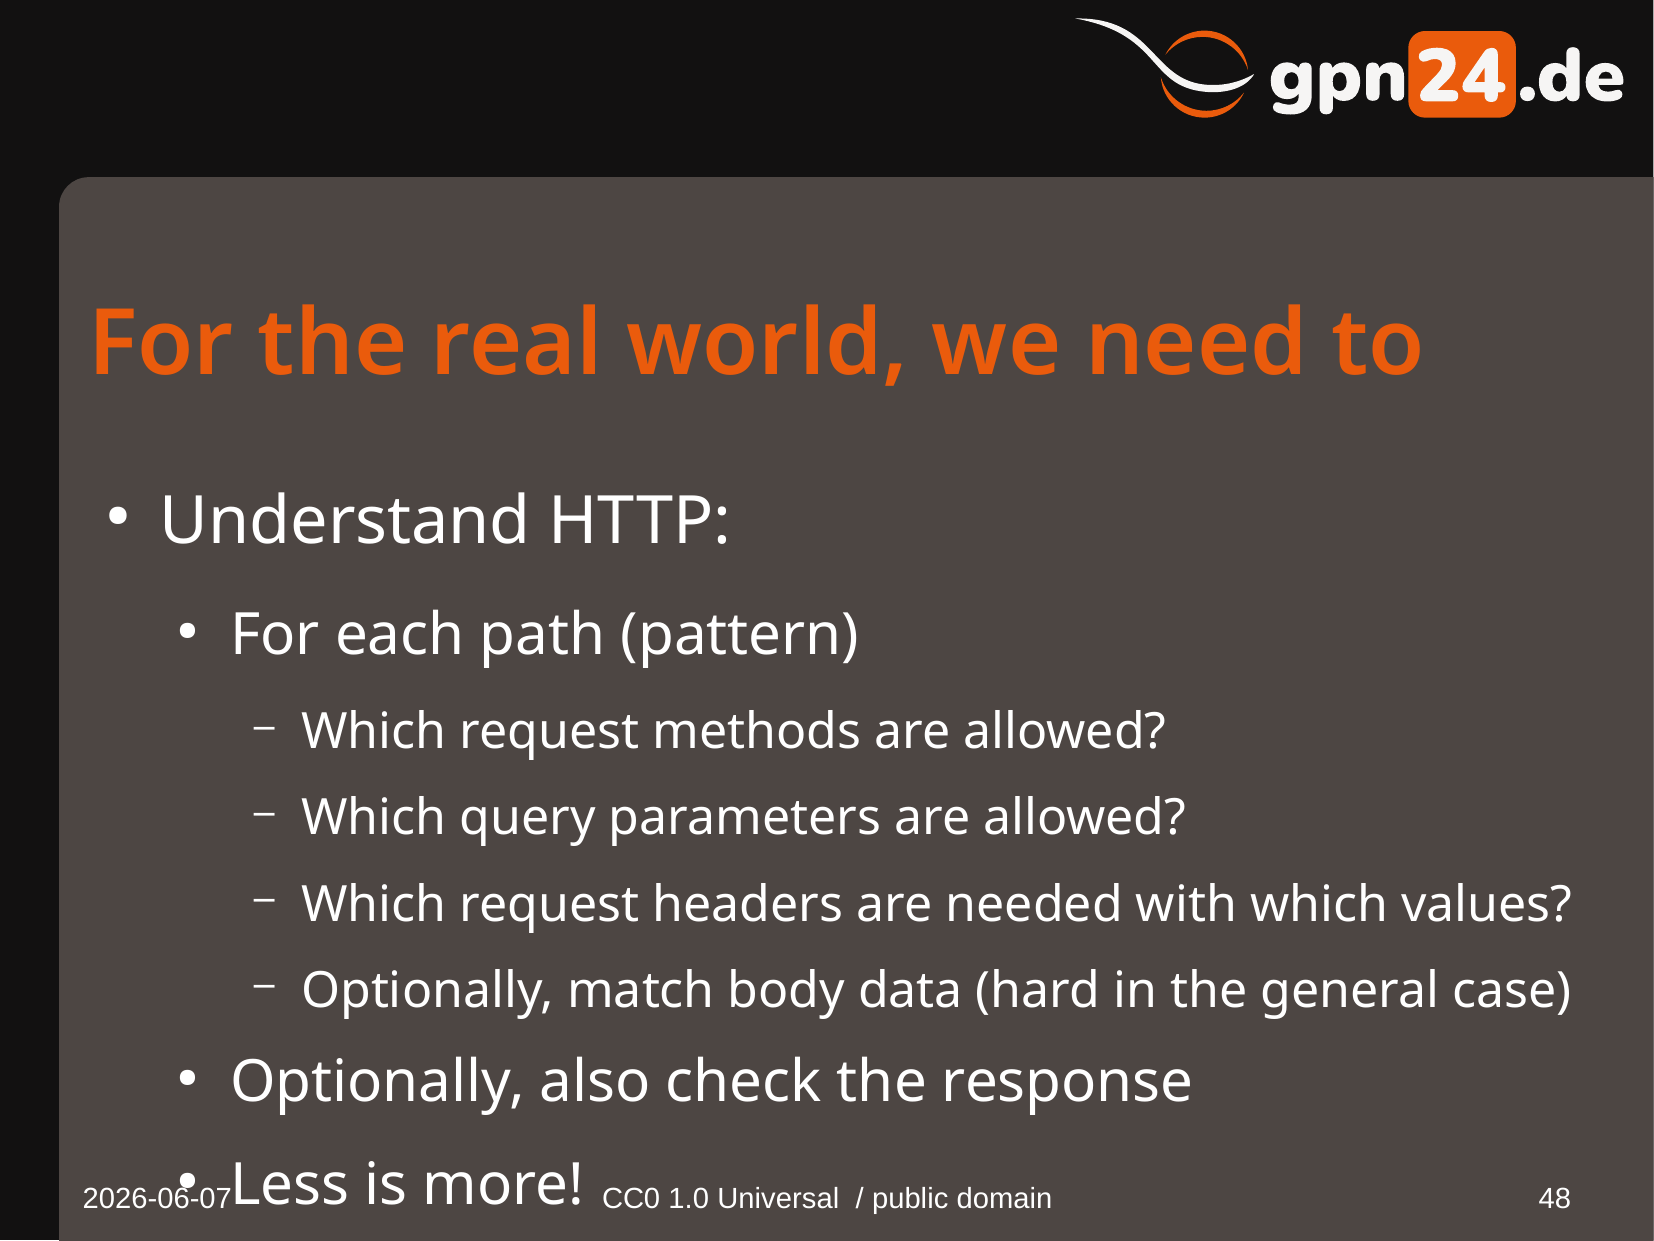

# For the real world, we need to
Understand HTTP:
For each path (pattern)
Which request methods are allowed?
Which query parameters are allowed?
Which request headers are needed with which values?
Optionally, match body data (hard in the general case)
Optionally, also check the response
Less is more!